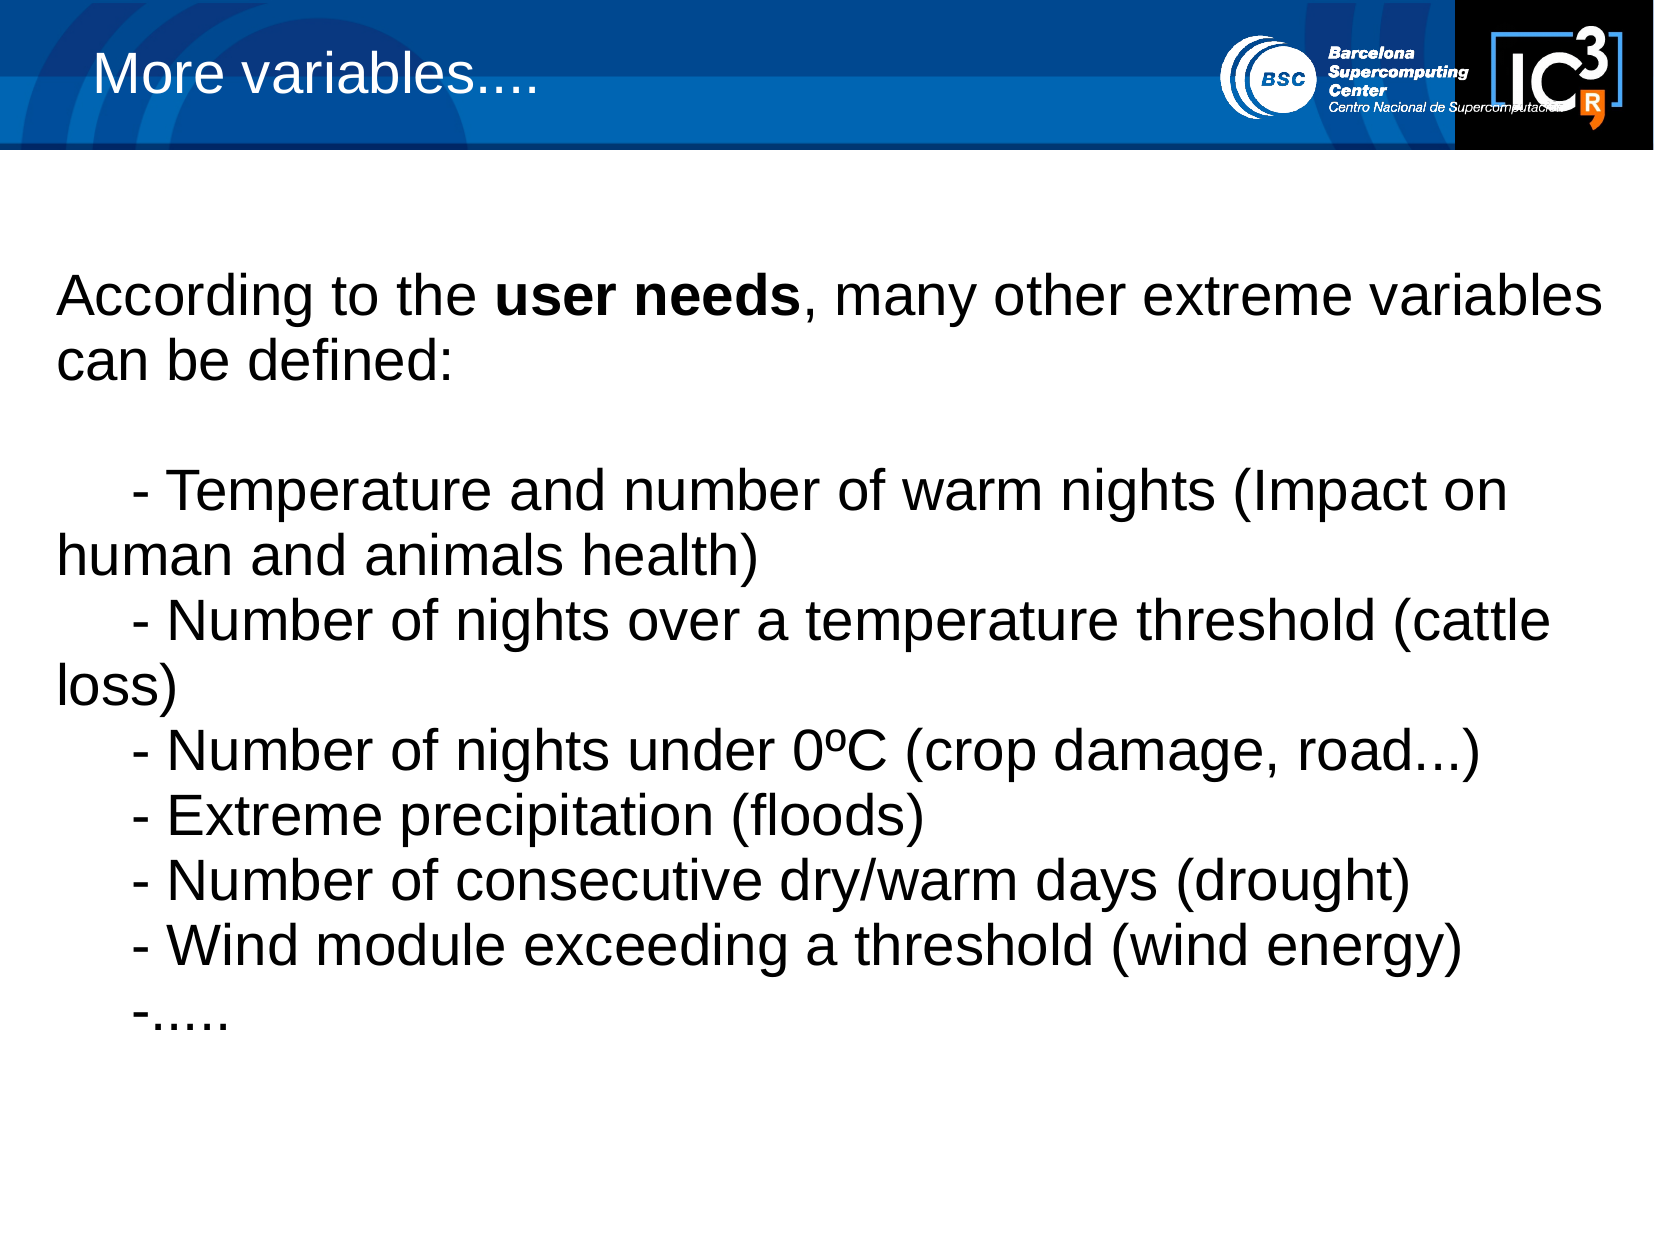

More variables....
According to the user needs, many other extreme variables
can be defined:
	- Temperature and number of warm nights (Impact on human and animals health)
	- Number of nights over a temperature threshold (cattle loss)
	- Number of nights under 0ºC (crop damage, road...)
	- Extreme precipitation (floods)
	- Number of consecutive dry/warm days (drought)
	- Wind module exceeding a threshold (wind energy)
	-.....